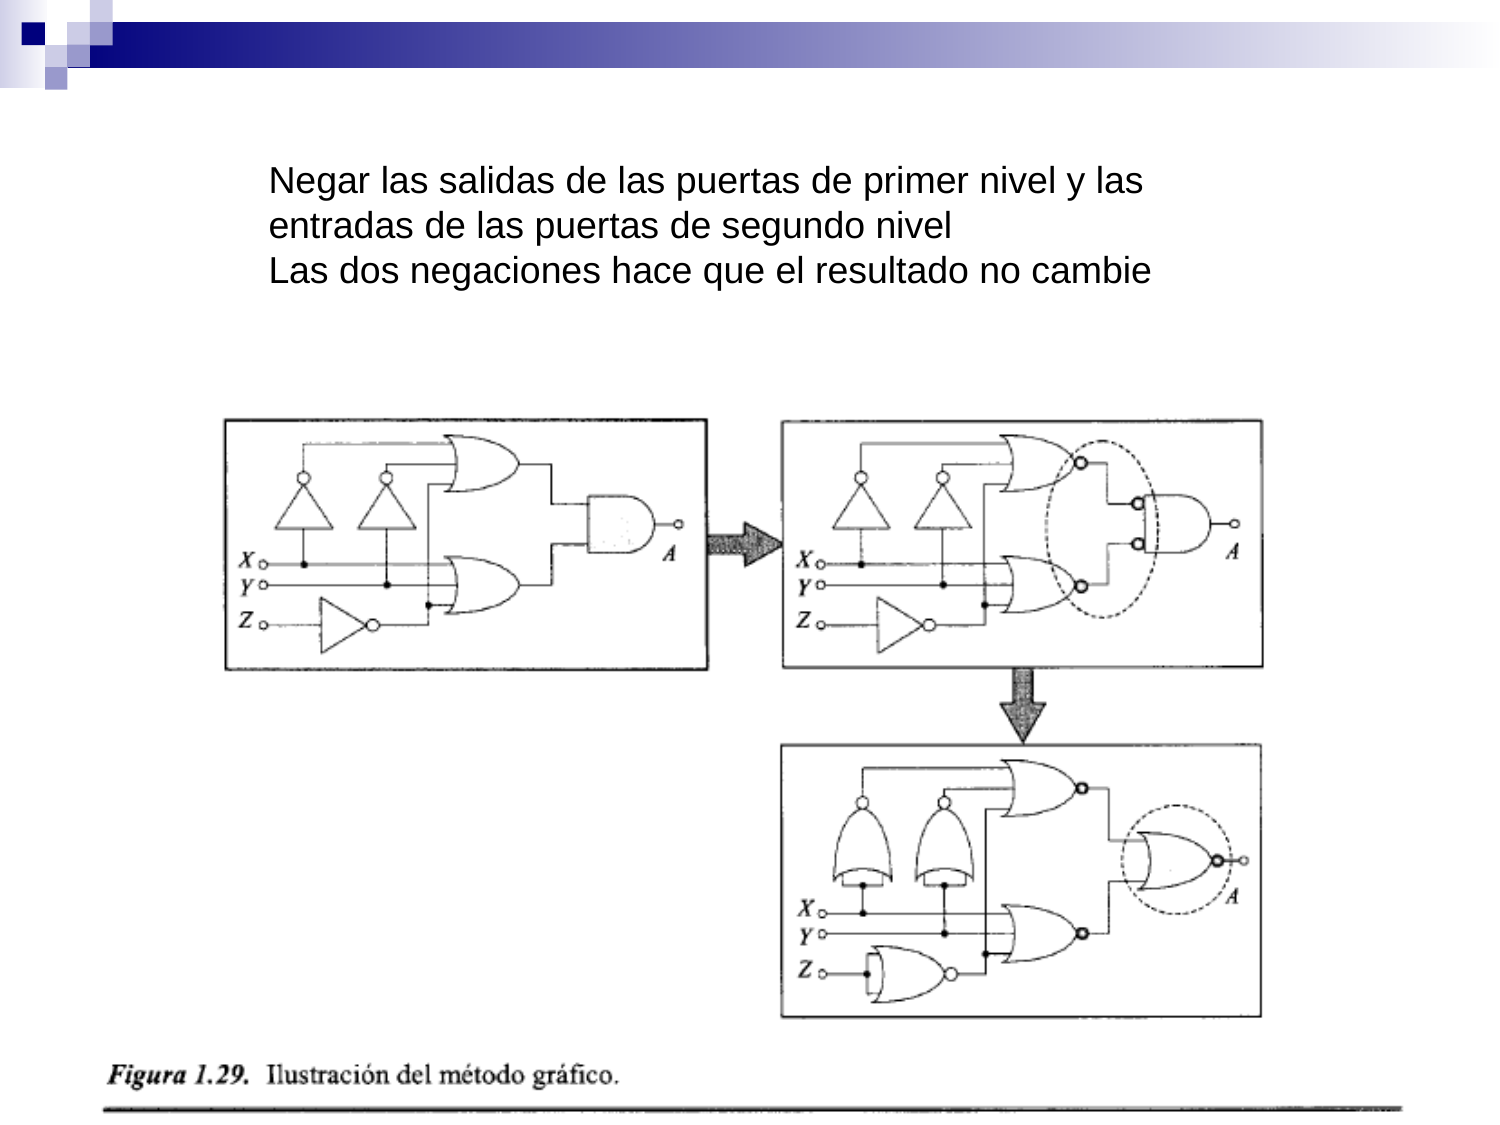

Negar las salidas de las puertas de primer nivel y las entradas de las puertas de segundo nivel
Las dos negaciones hace que el resultado no cambie